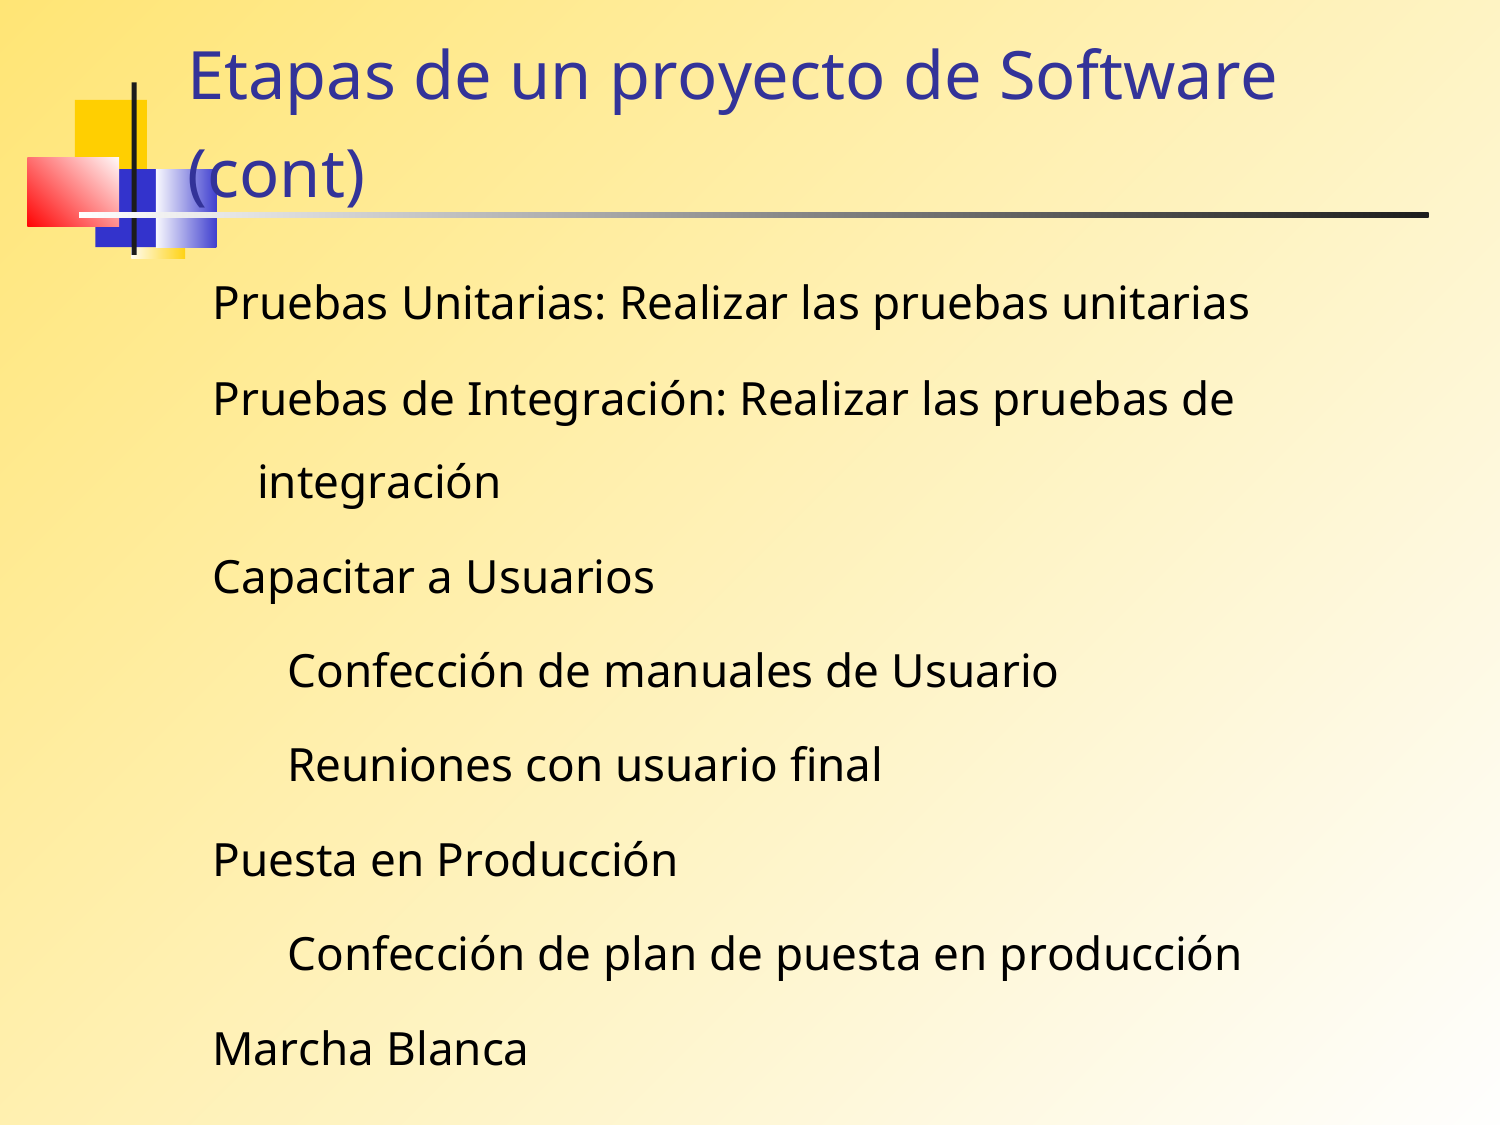

# Etapas de un proyecto de Software (cont)‏
Pruebas Unitarias: Realizar las pruebas unitarias
Pruebas de Integración: Realizar las pruebas de integración
Capacitar a Usuarios
Confección de manuales de Usuario
Reuniones con usuario final
Puesta en Producción
Confección de plan de puesta en producción
Marcha Blanca
Garantía: Resolución de Incidencias